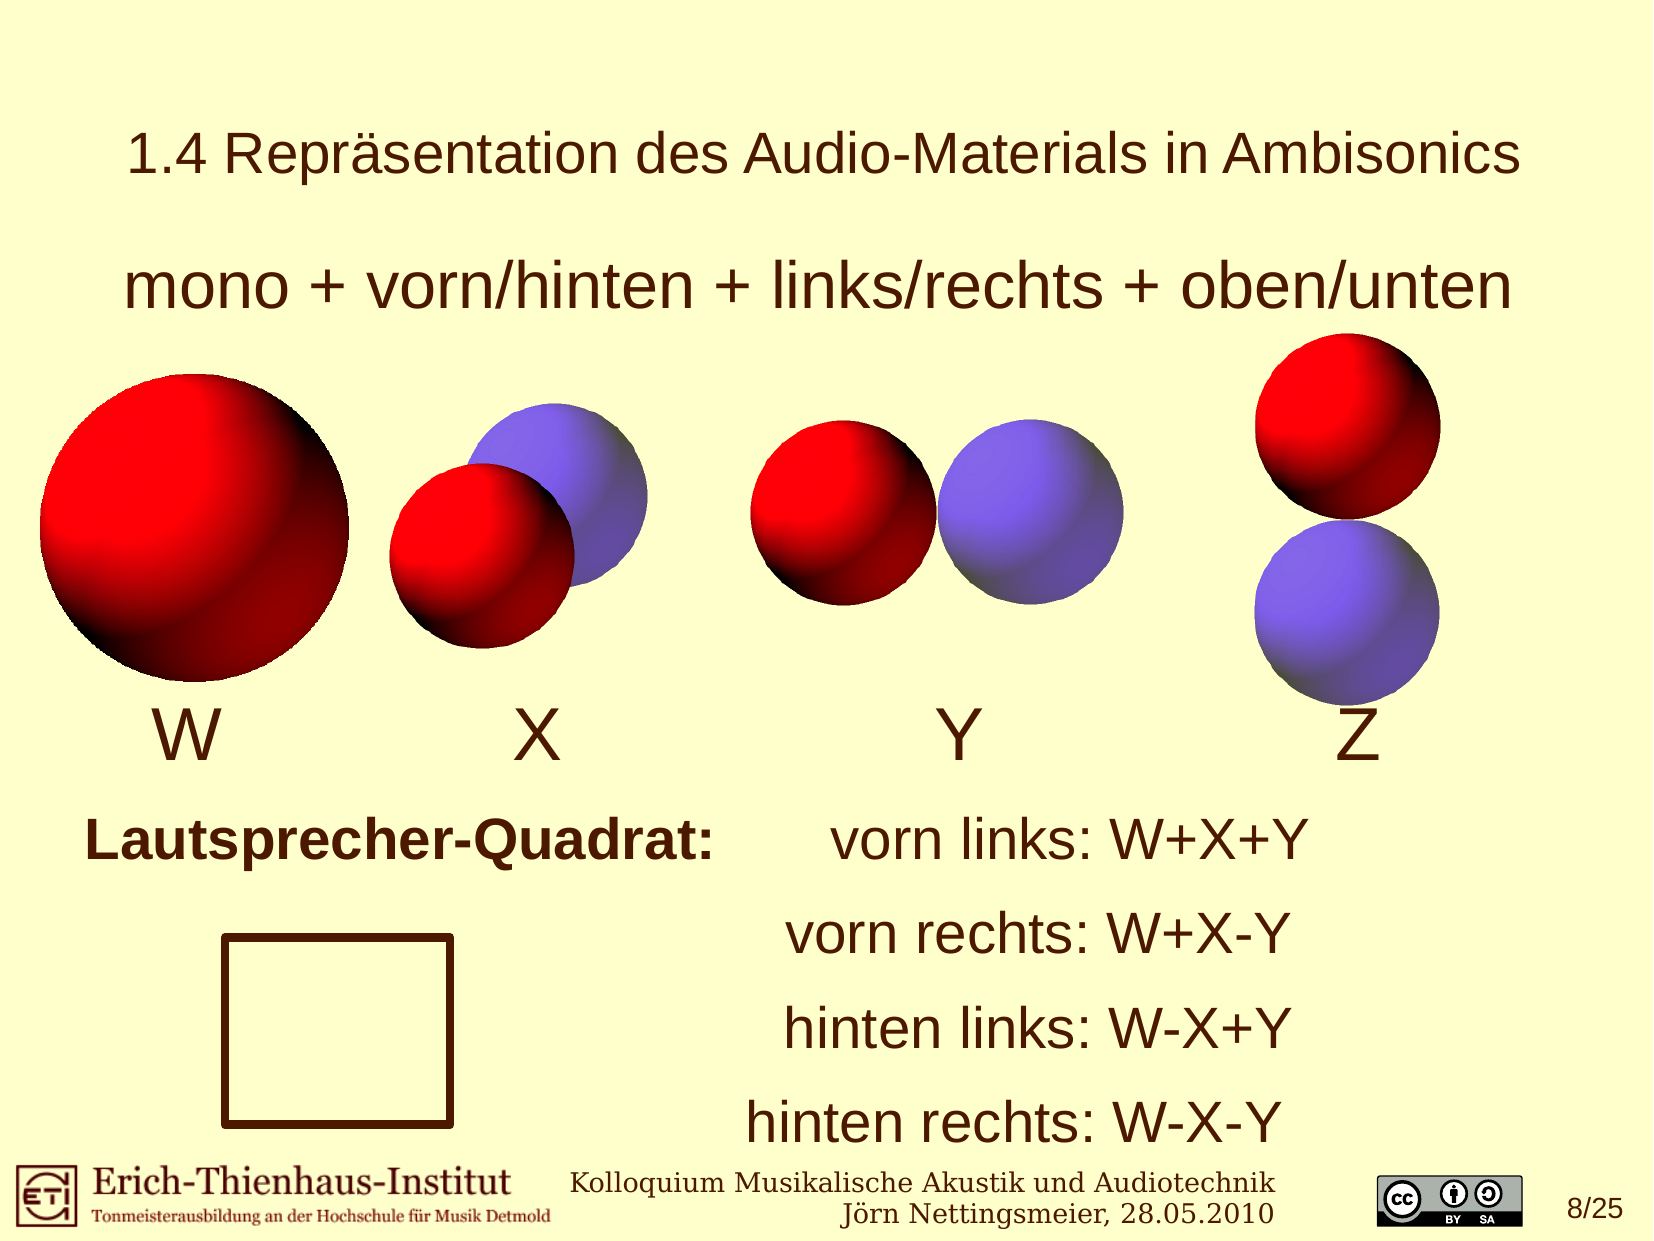

# 1.4 Repräsentation des Audio-Materials in Ambisonics
mono + vorn/hinten + links/rechts + oben/unten
W X Y Z
Lautsprecher-Quadrat: vorn links: W+X+Y
 vorn rechts: W+X-Y
 hinten links: W-X+Y
 hinten rechts: W-X-Y